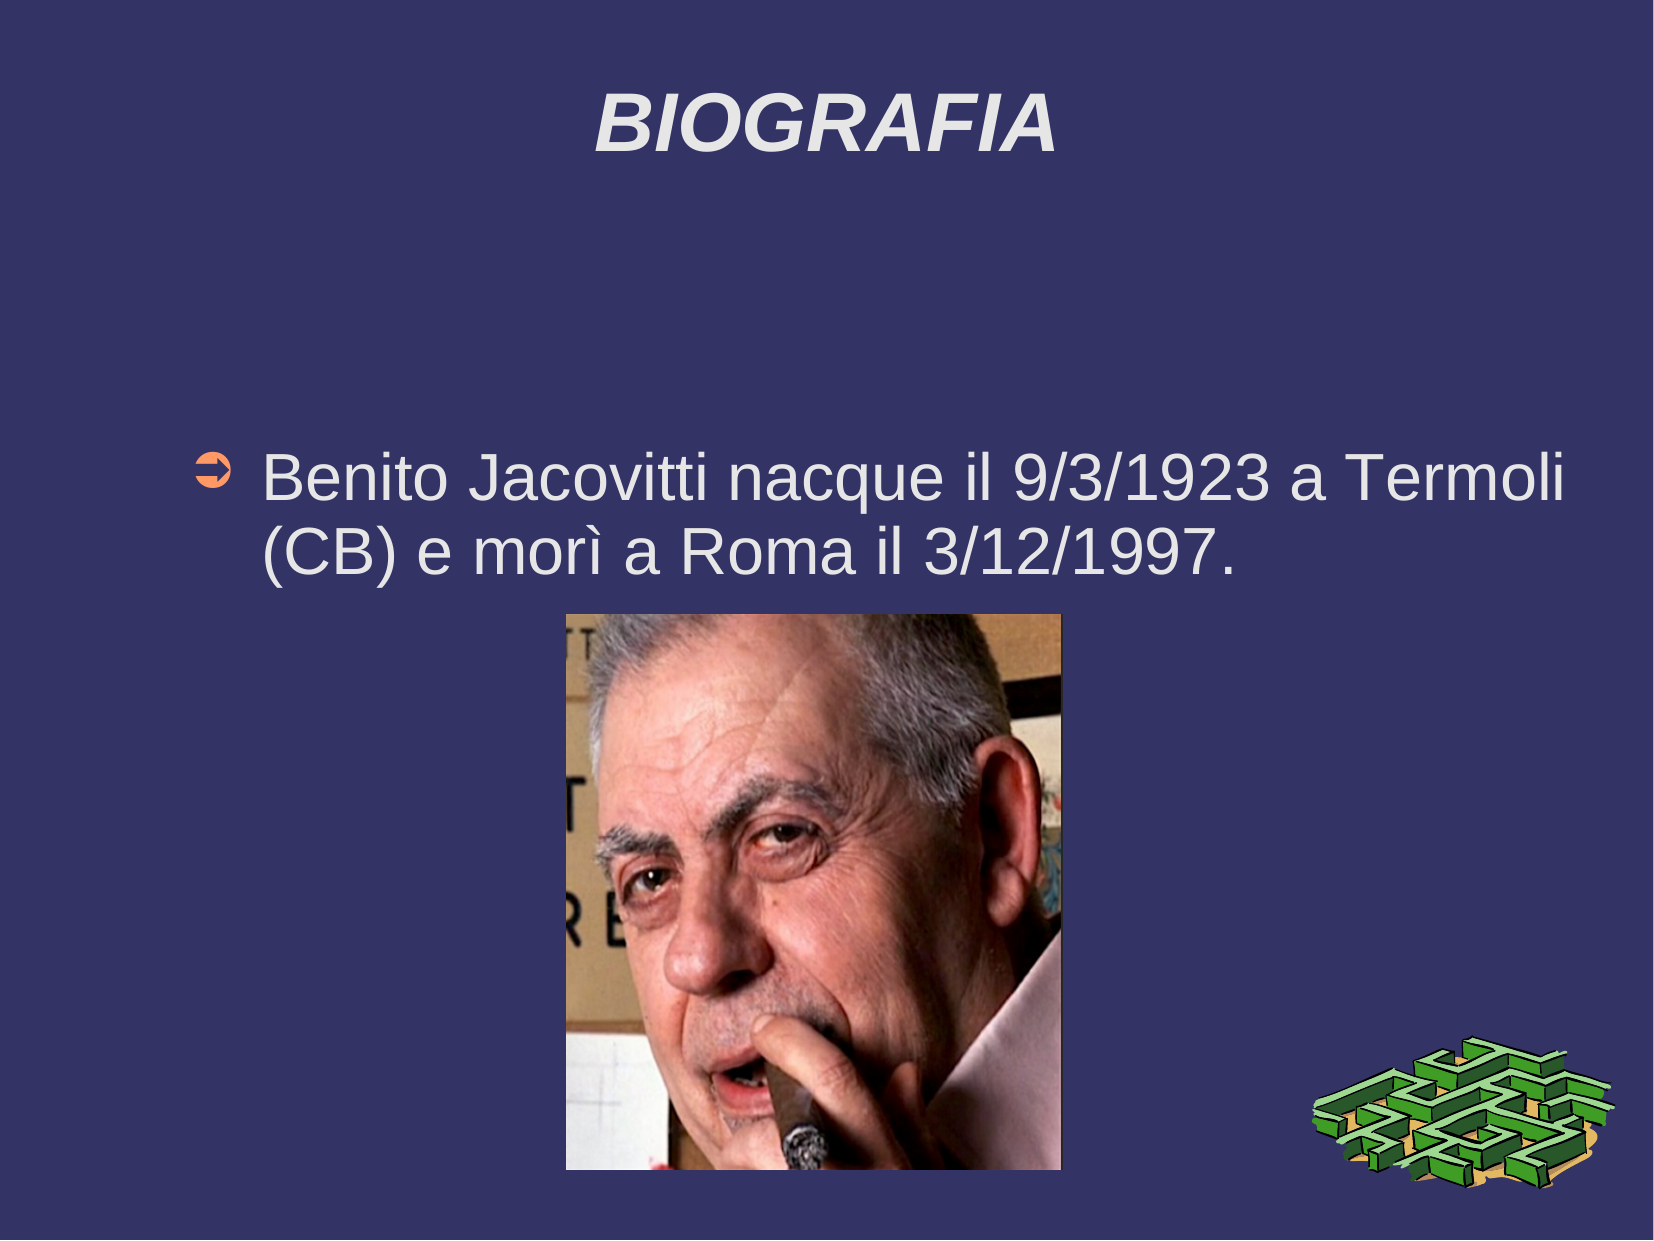

# BIOGRAFIA
Benito Jacovitti nacque il 9/3/1923 a Termoli
(CB) e morì a Roma il 3/12/1997.